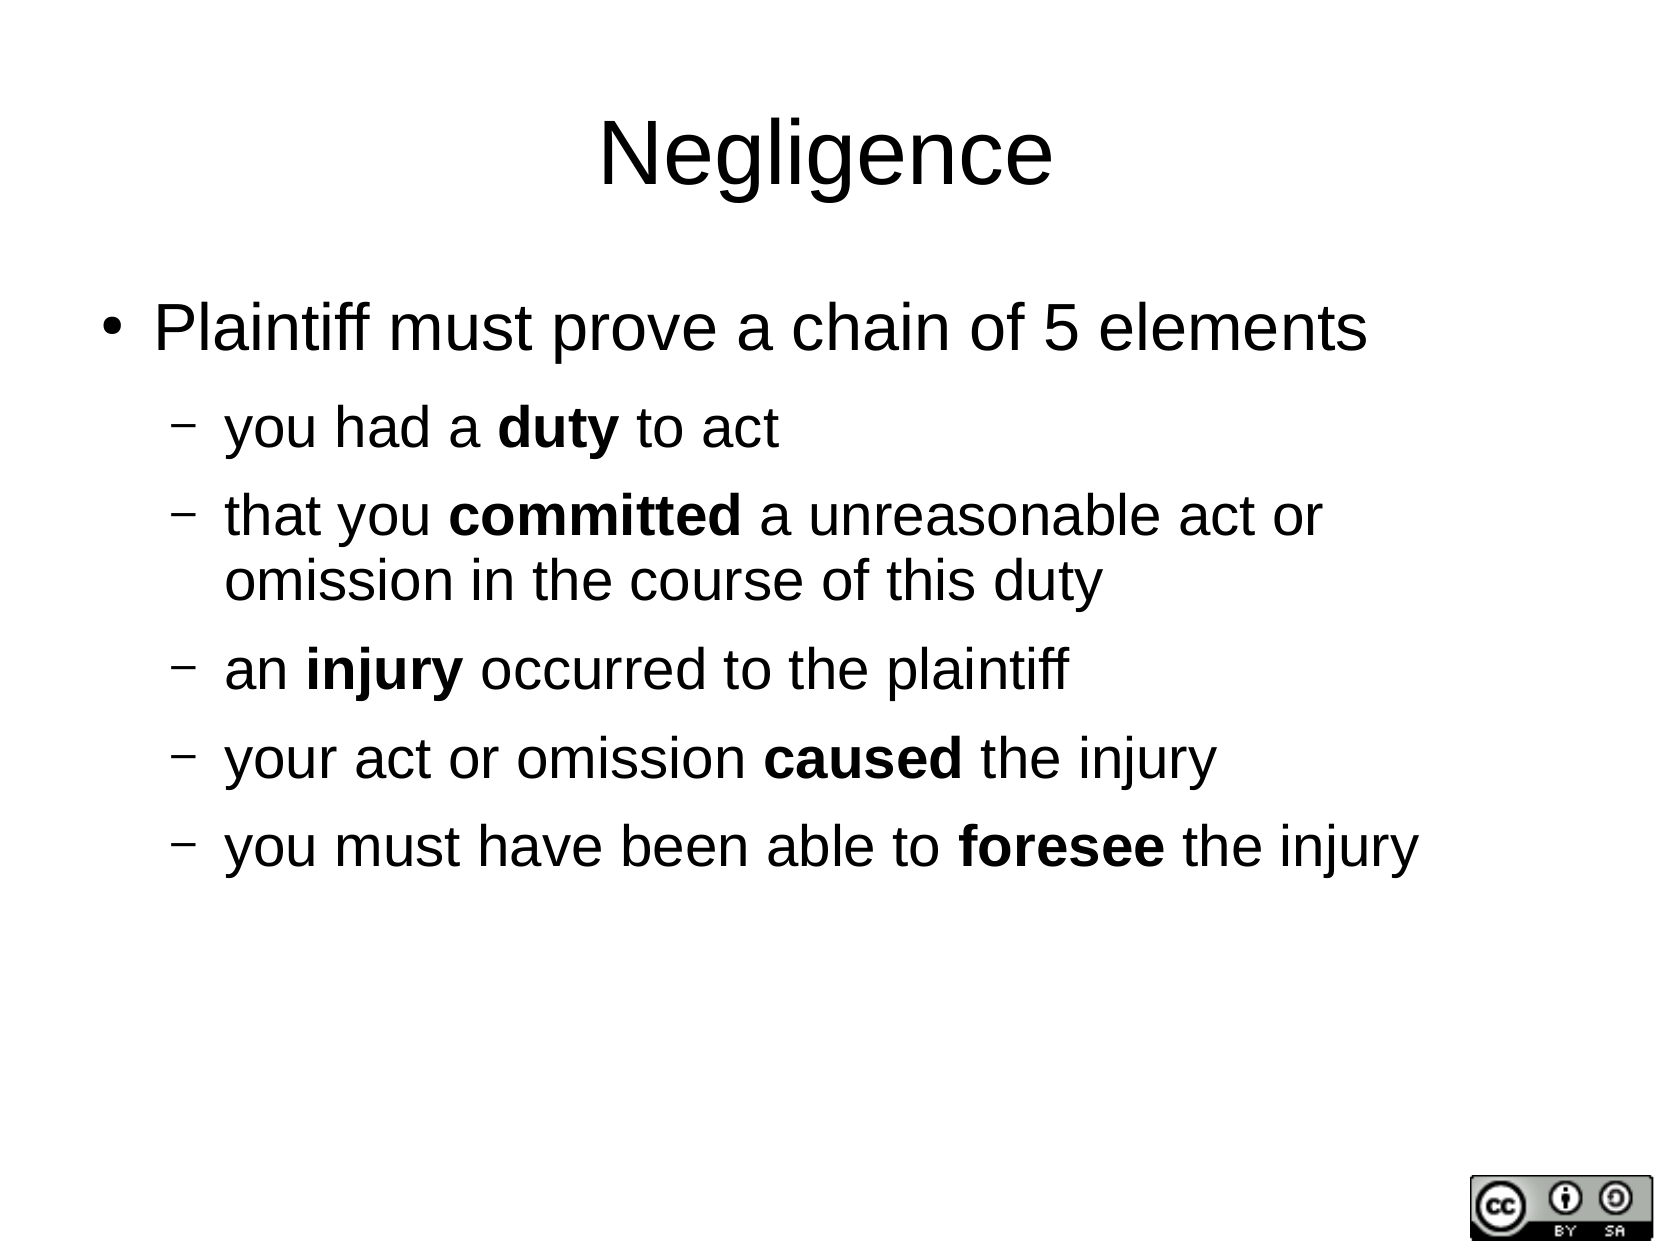

# Negligence
Plaintiff must prove a chain of 5 elements
you had a duty to act
that you committed a unreasonable act or omission in the course of this duty
an injury occurred to the plaintiff
your act or omission caused the injury
you must have been able to foresee the injury